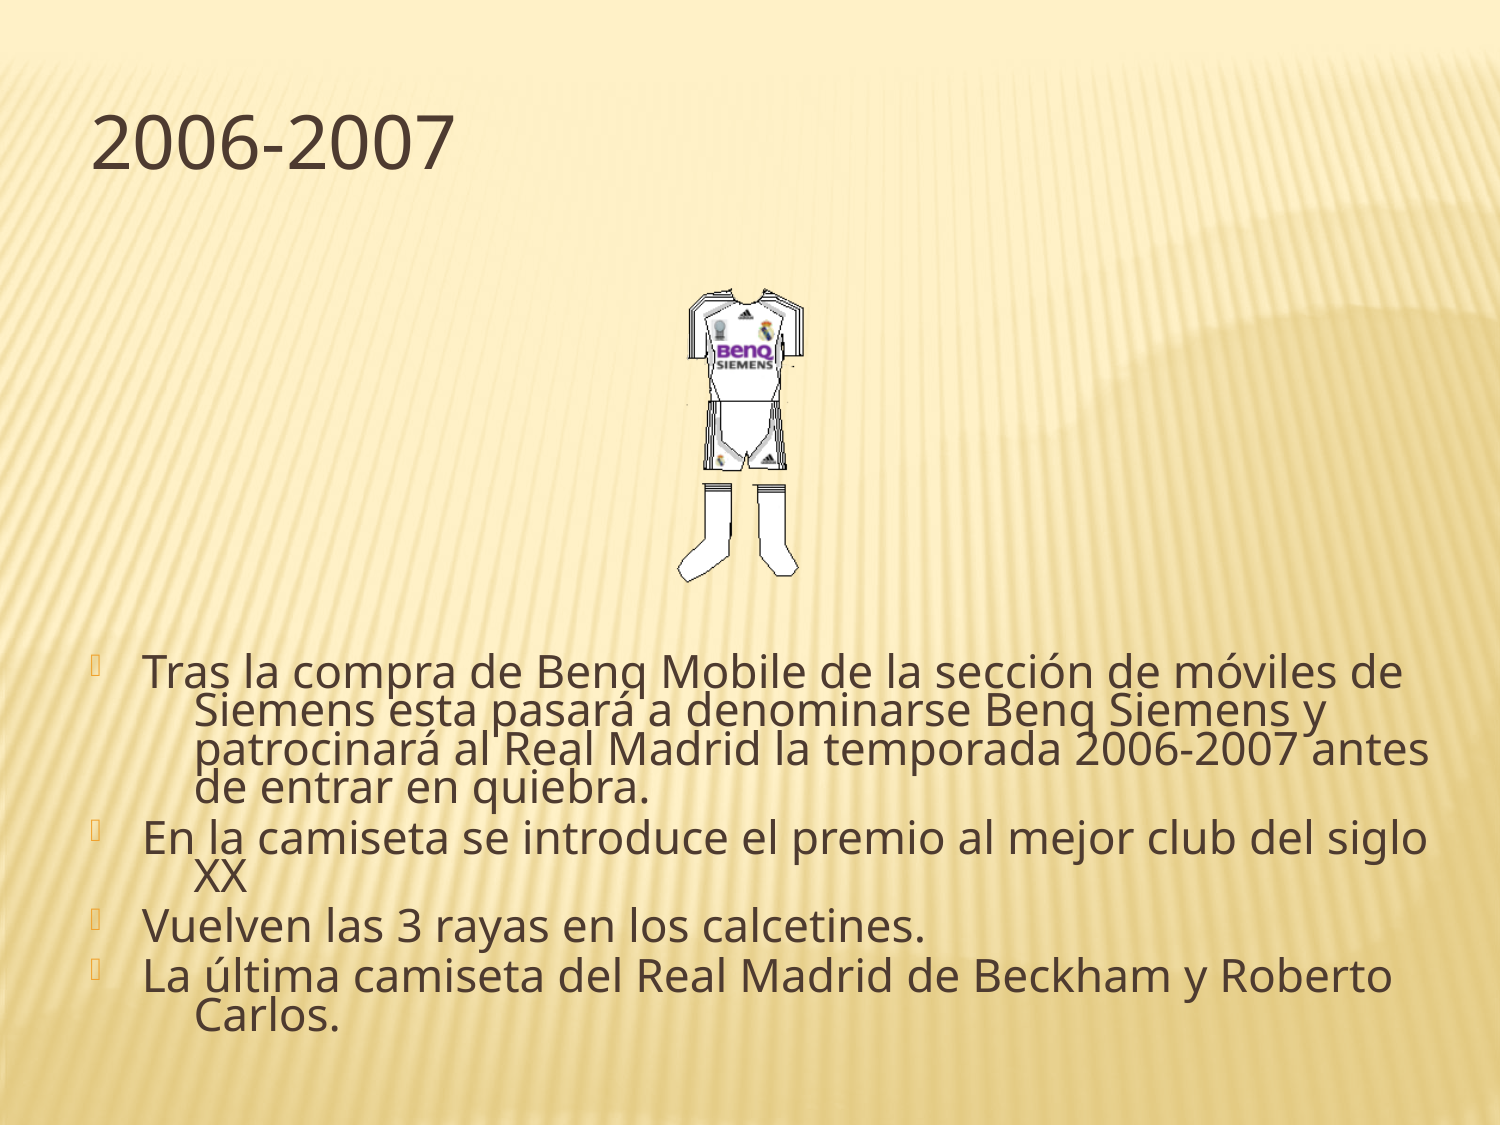

# 2006-2007
Tras la compra de Benq Mobile de la sección de móviles de Siemens esta pasará a denominarse Benq Siemens y patrocinará al Real Madrid la temporada 2006-2007 antes de entrar en quiebra.
En la camiseta se introduce el premio al mejor club del siglo XX
Vuelven las 3 rayas en los calcetines.
La última camiseta del Real Madrid de Beckham y Roberto Carlos.